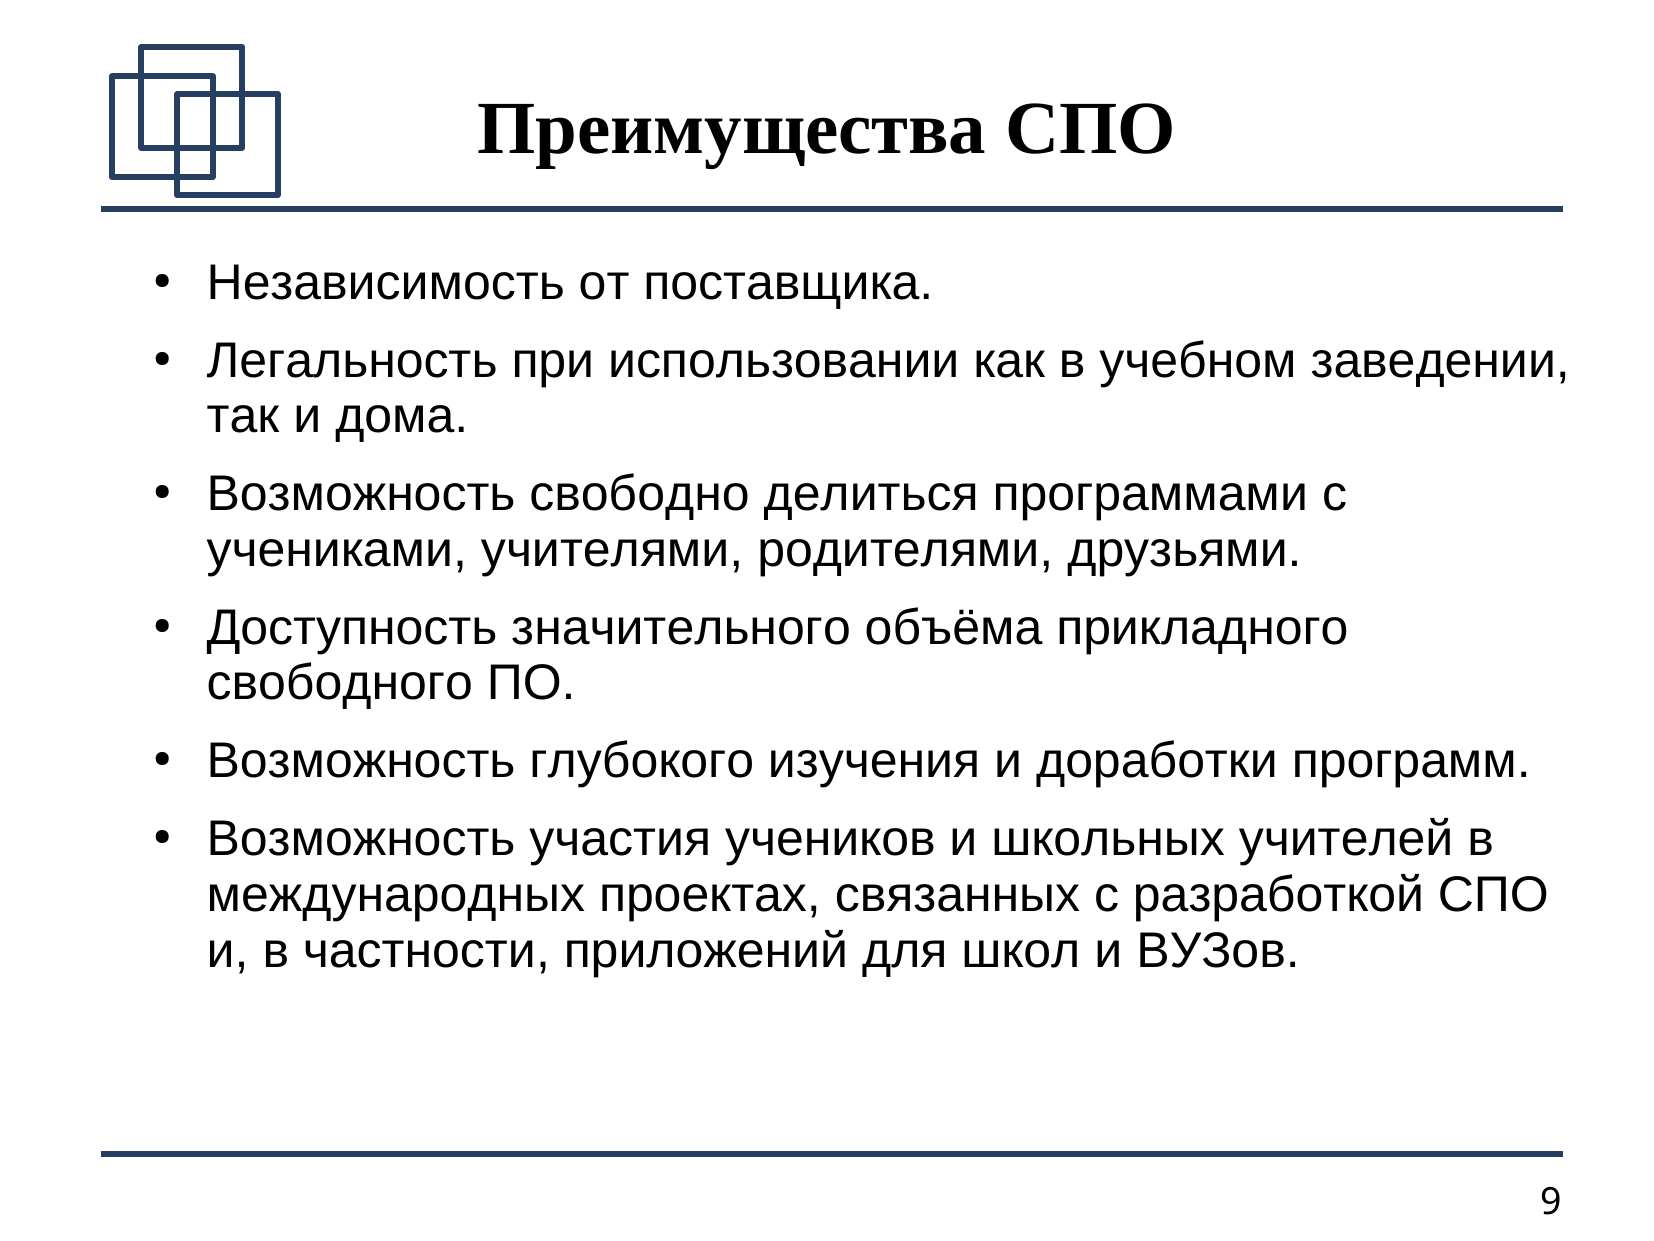

# Преимущества СПО
Независимость от поставщика.
Легальность при использовании как в учебном заведении, так и дома.
Возможность свободно делиться программами с учениками, учителями, родителями, друзьями.
Доступность значительного объёма прикладного свободного ПО.
Возможность глубокого изучения и доработки программ.
Возможность участия учеников и школьных учителей в международных проектах, связанных с разработкой СПО и, в частности, приложений для школ и ВУЗов.